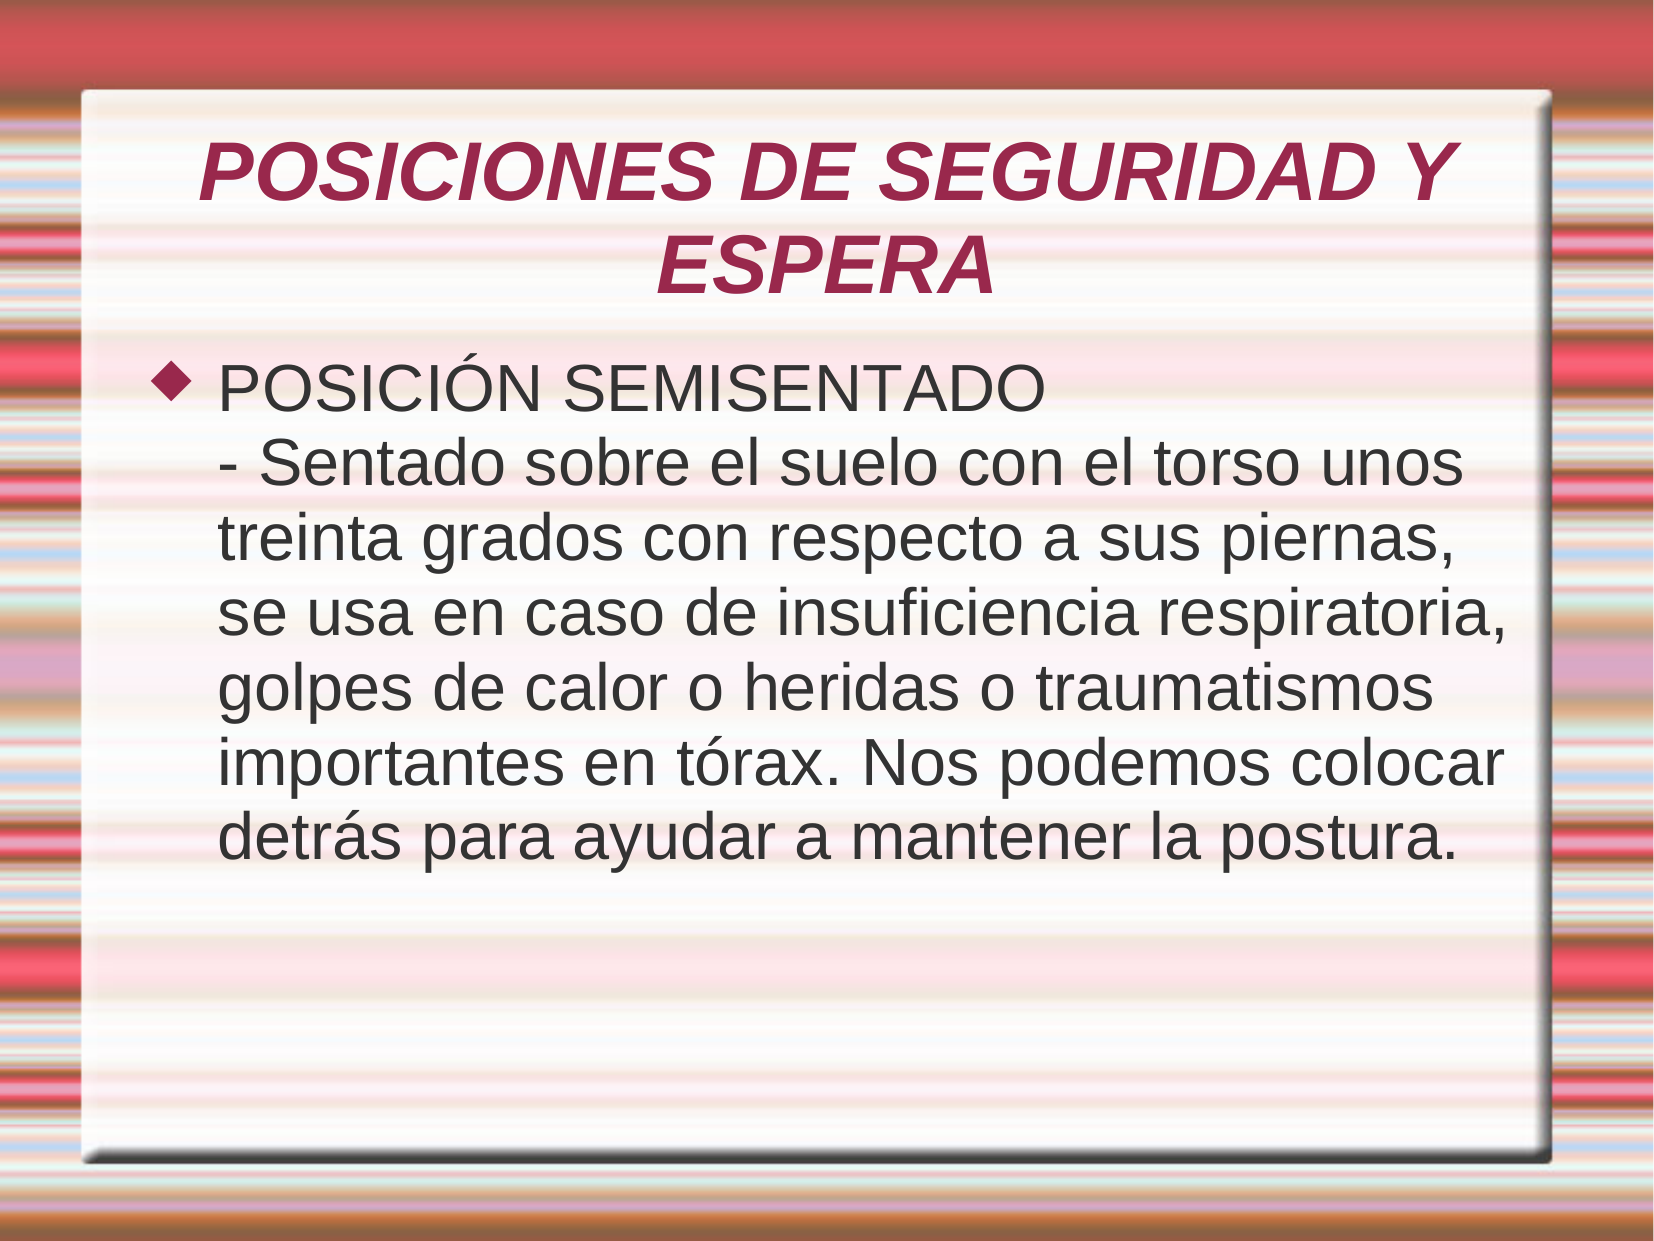

# POSICIONES DE SEGURIDAD Y ESPERA
POSICIÓN SEMISENTADO
- Sentado sobre el suelo con el torso unos treinta grados con respecto a sus piernas, se usa en caso de insuficiencia respiratoria, golpes de calor o heridas o traumatismos importantes en tórax. Nos podemos colocar detrás para ayudar a mantener la postura.